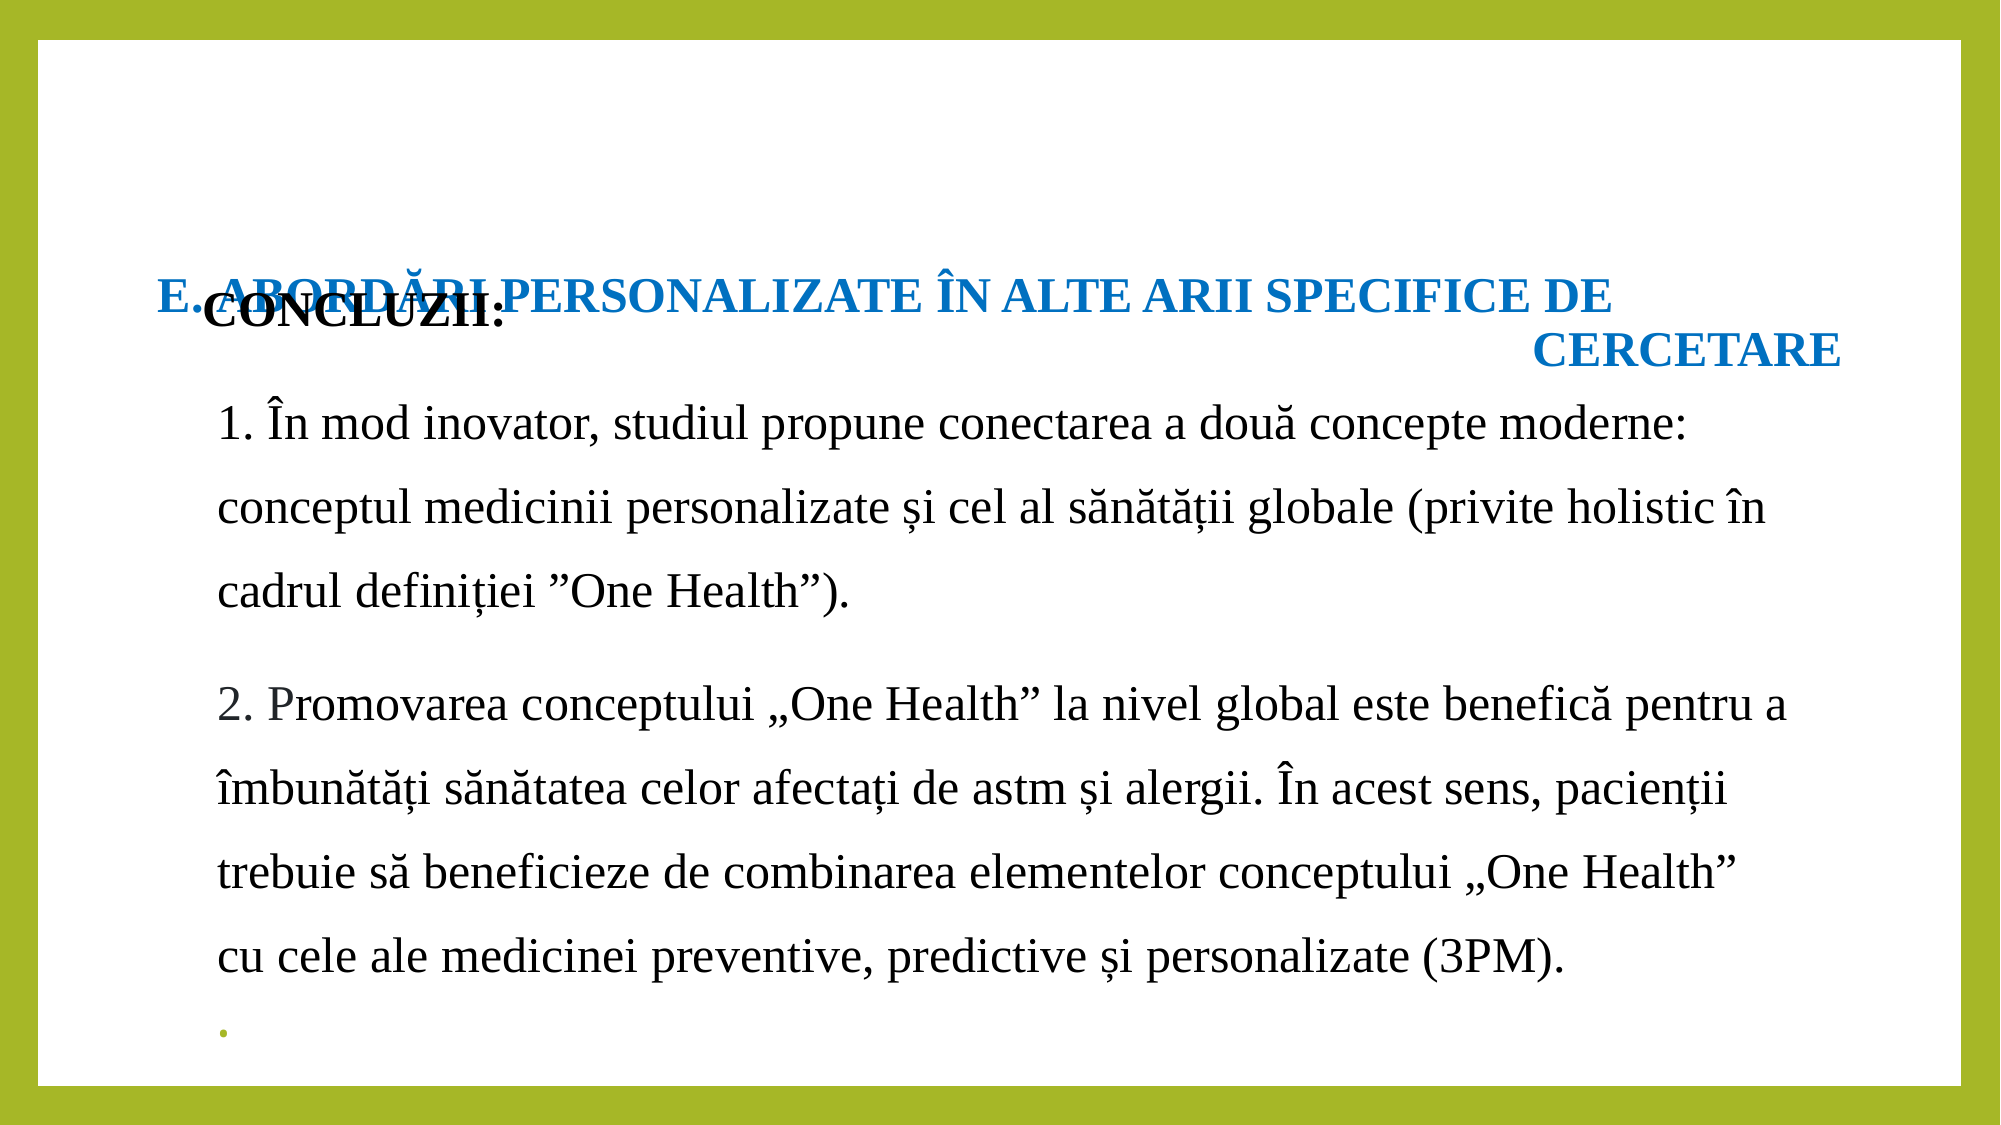

# E. ABORDĂRI PERSONALIZATE ÎN ALTE ARII SPECIFICE DE CERCETARE
CONCLUZII:
1. În mod inovator, studiul propune conectarea a două concepte moderne: conceptul medicinii personalizate și cel al sănătății globale (privite holistic în cadrul definiției ”One Health”).
2. Promovarea conceptului „One Health” la nivel global este benefică pentru a îmbunătăți sănătatea celor afectați de astm și alergii. În acest sens, pacienții trebuie să beneficieze de combinarea elementelor conceptului „One Health” cu cele ale medicinei preventive, predictive și personalizate (3PM).